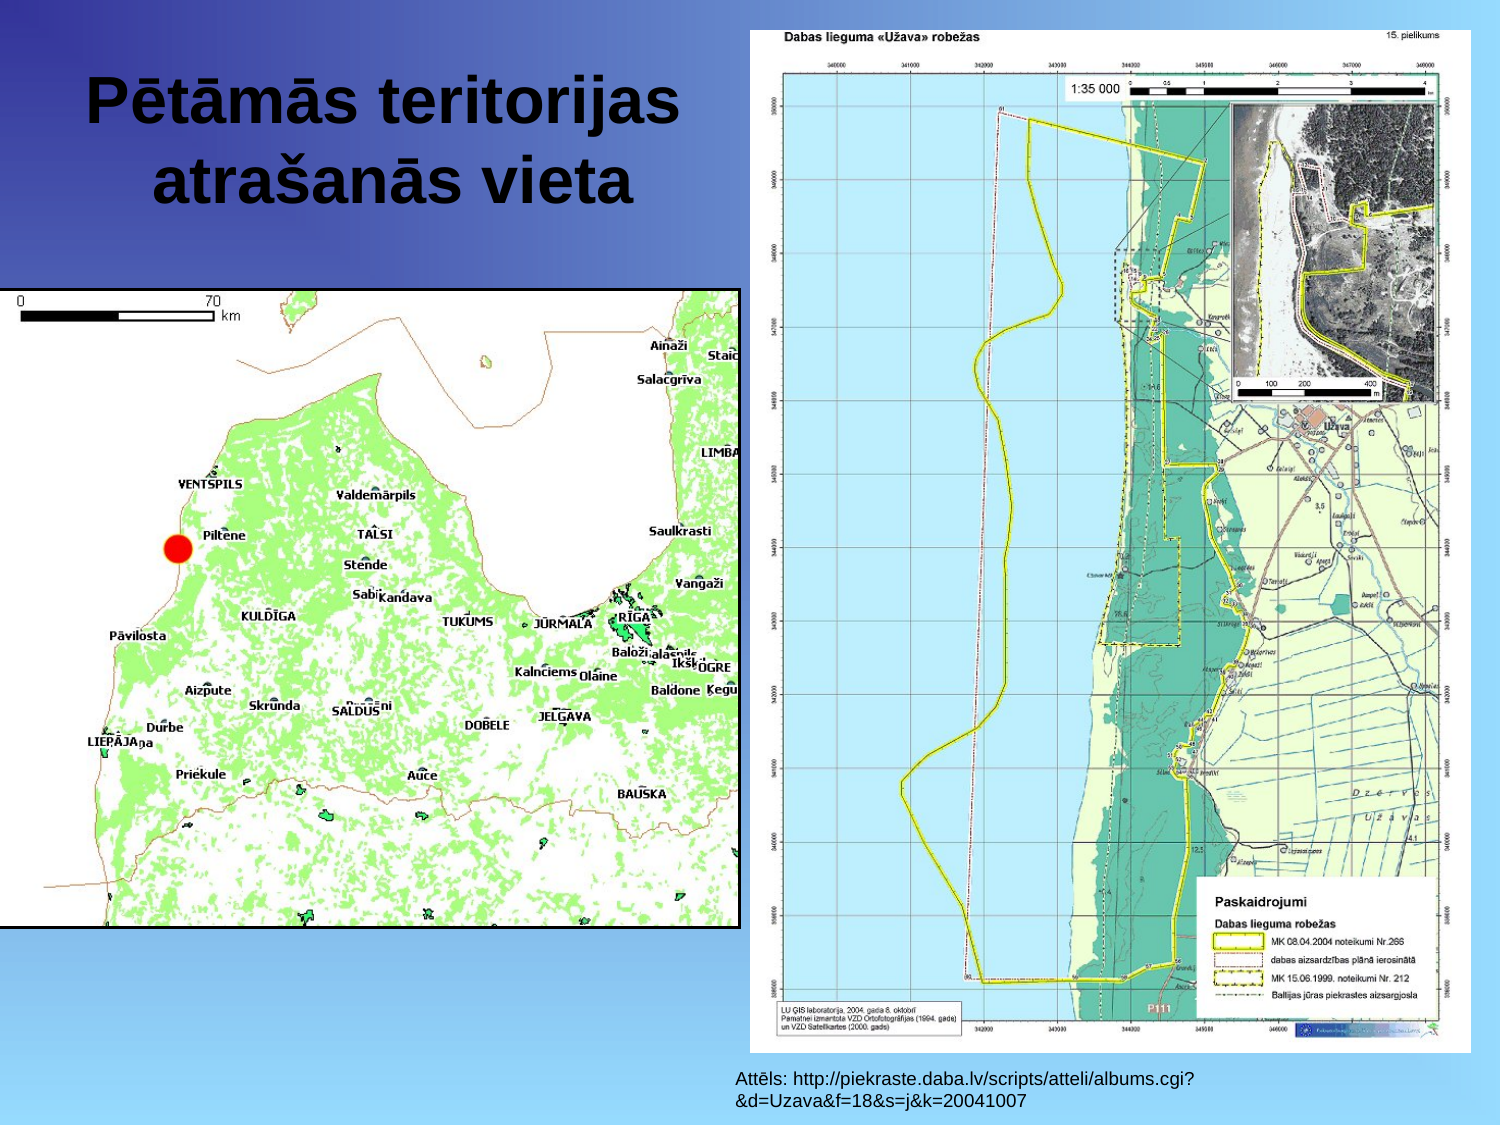

# Pētāmās teritorijas atrašanās vieta
Attēls: http://piekraste.daba.lv/scripts/atteli/albums.cgi?&d=Uzava&f=18&s=j&k=20041007